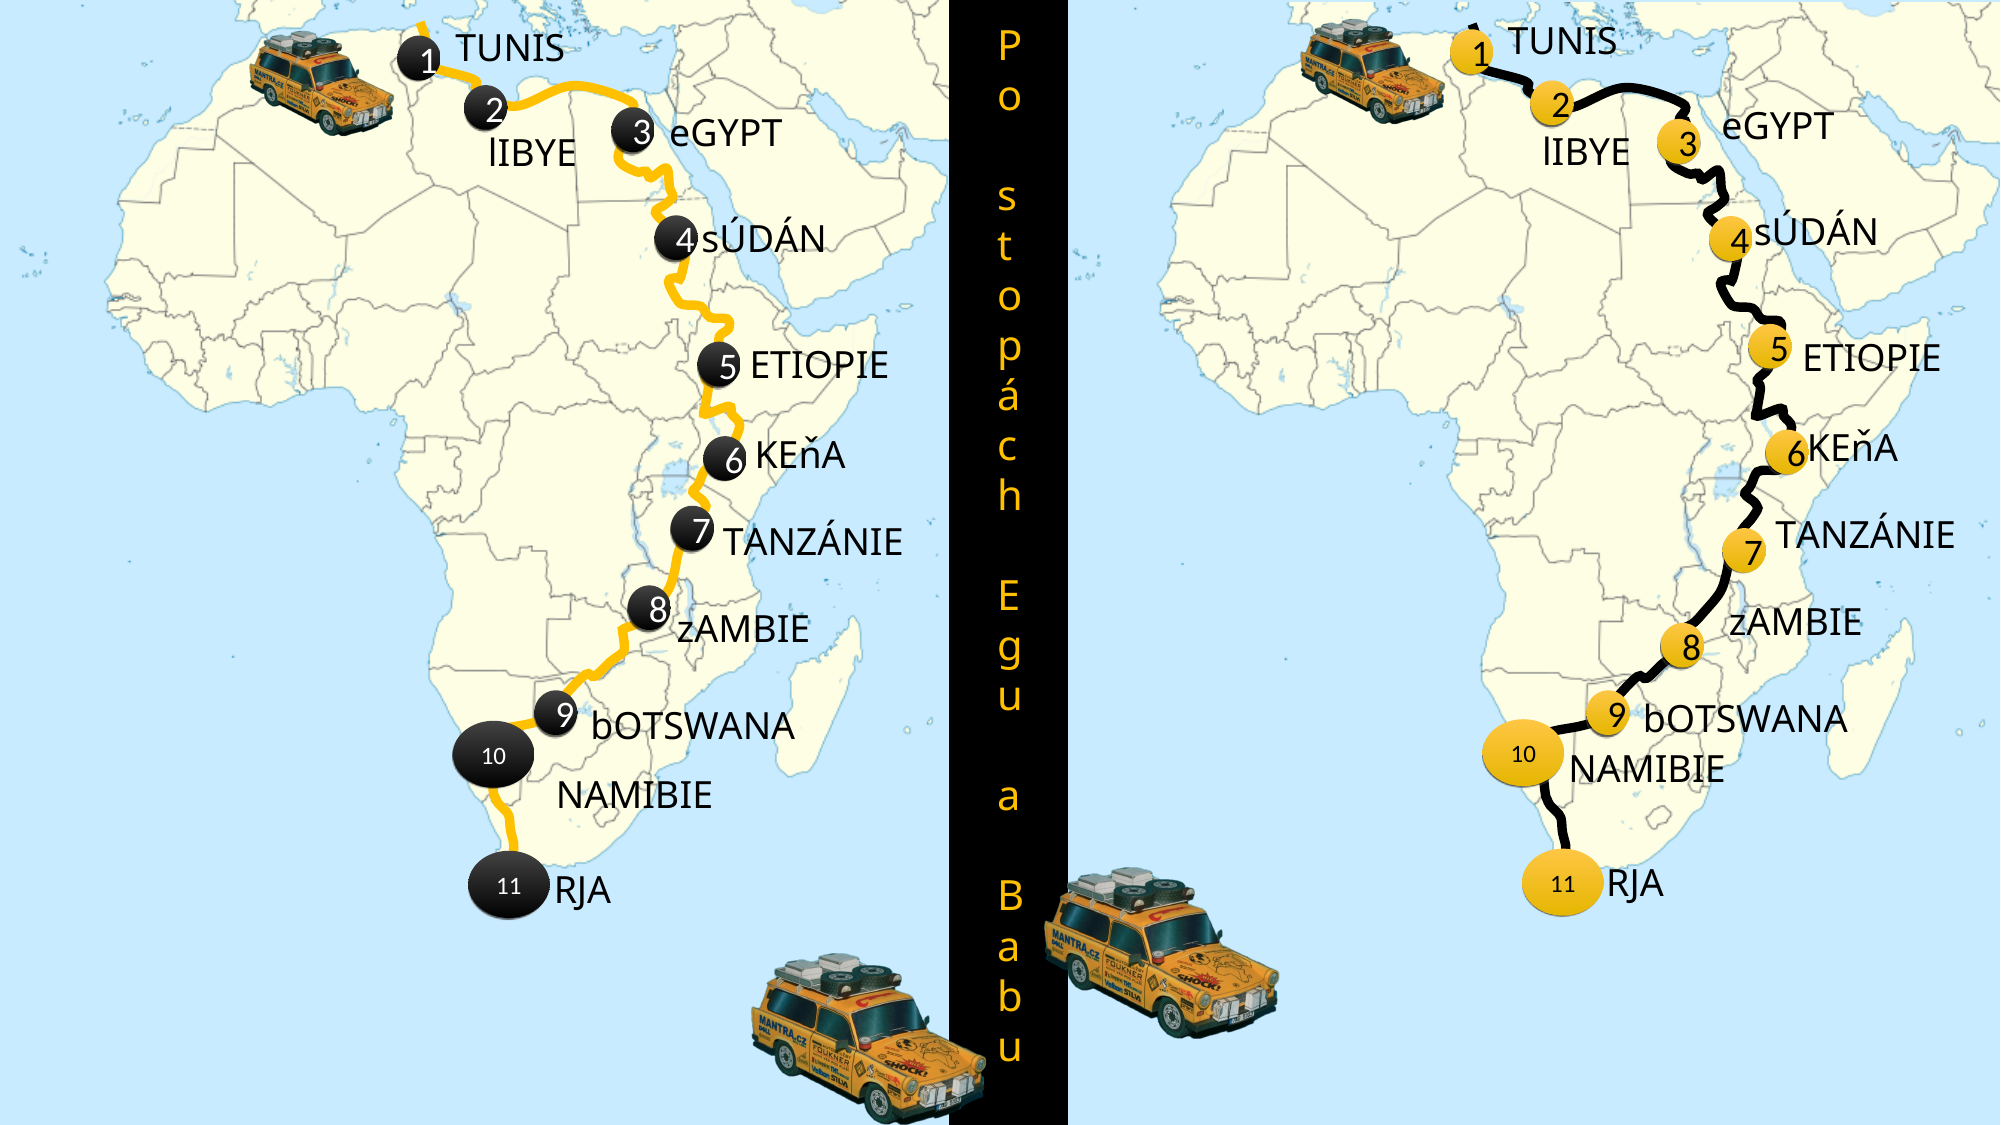

TUNIS
Po
 stopách
 Egu
 a
 Babu
TUNIS
1
1
2
2
eGYPT
eGYPT
3
3
lIBYE
lIBYE
sÚDÁN
sÚDÁN
4
4
5
ETIOPIE
ETIOPIE
5
ˇ
KEnA
ˇ
KEnA
6
6
TANZÁNIE
7
TANZÁNIE
7
8
zAMBIE
zAMBIE
8
bOTSWANA
9
9
bOTSWANA
10
10
NAMIBIE
NAMIBIE
11
11
RJA
RJA